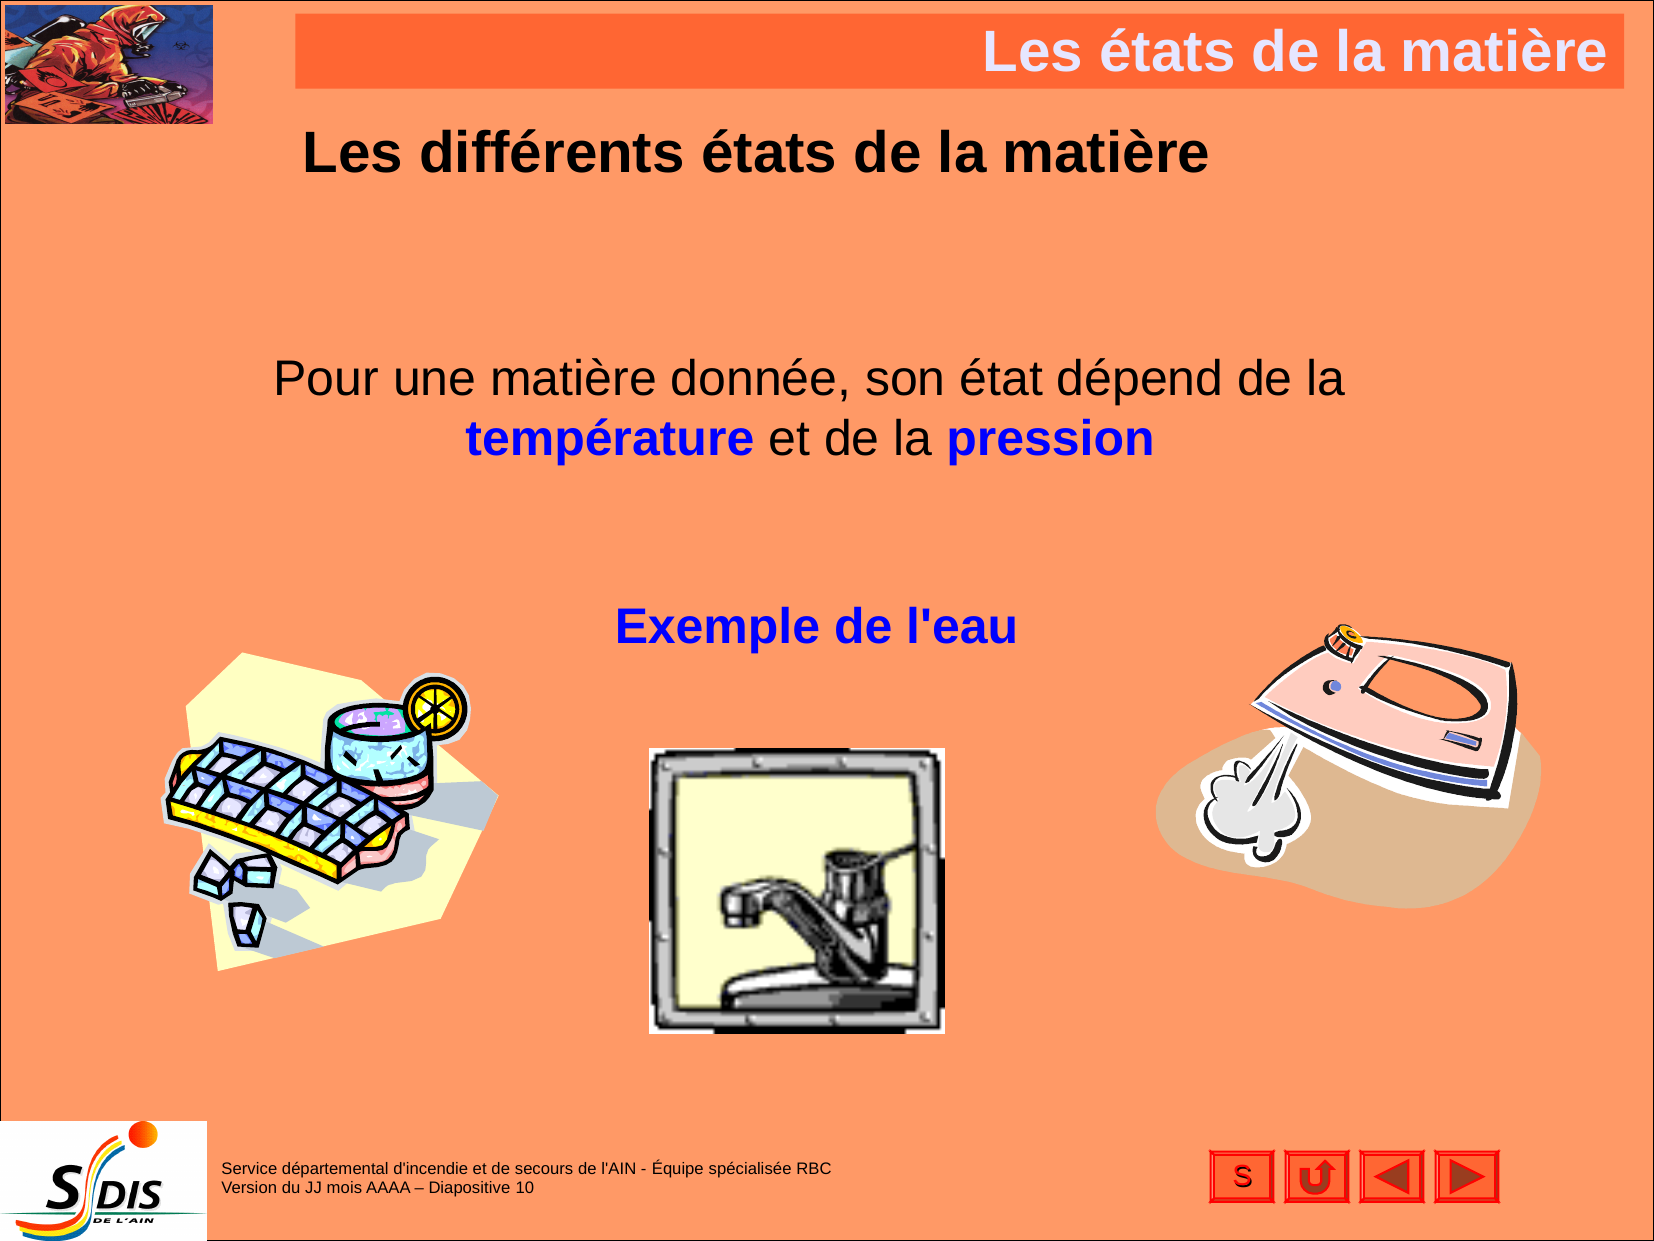

Les états de la matière
Les différents états de la matière
Pour une matière donnée, son état dépend de la température et de la pression
Exemple de l'eau